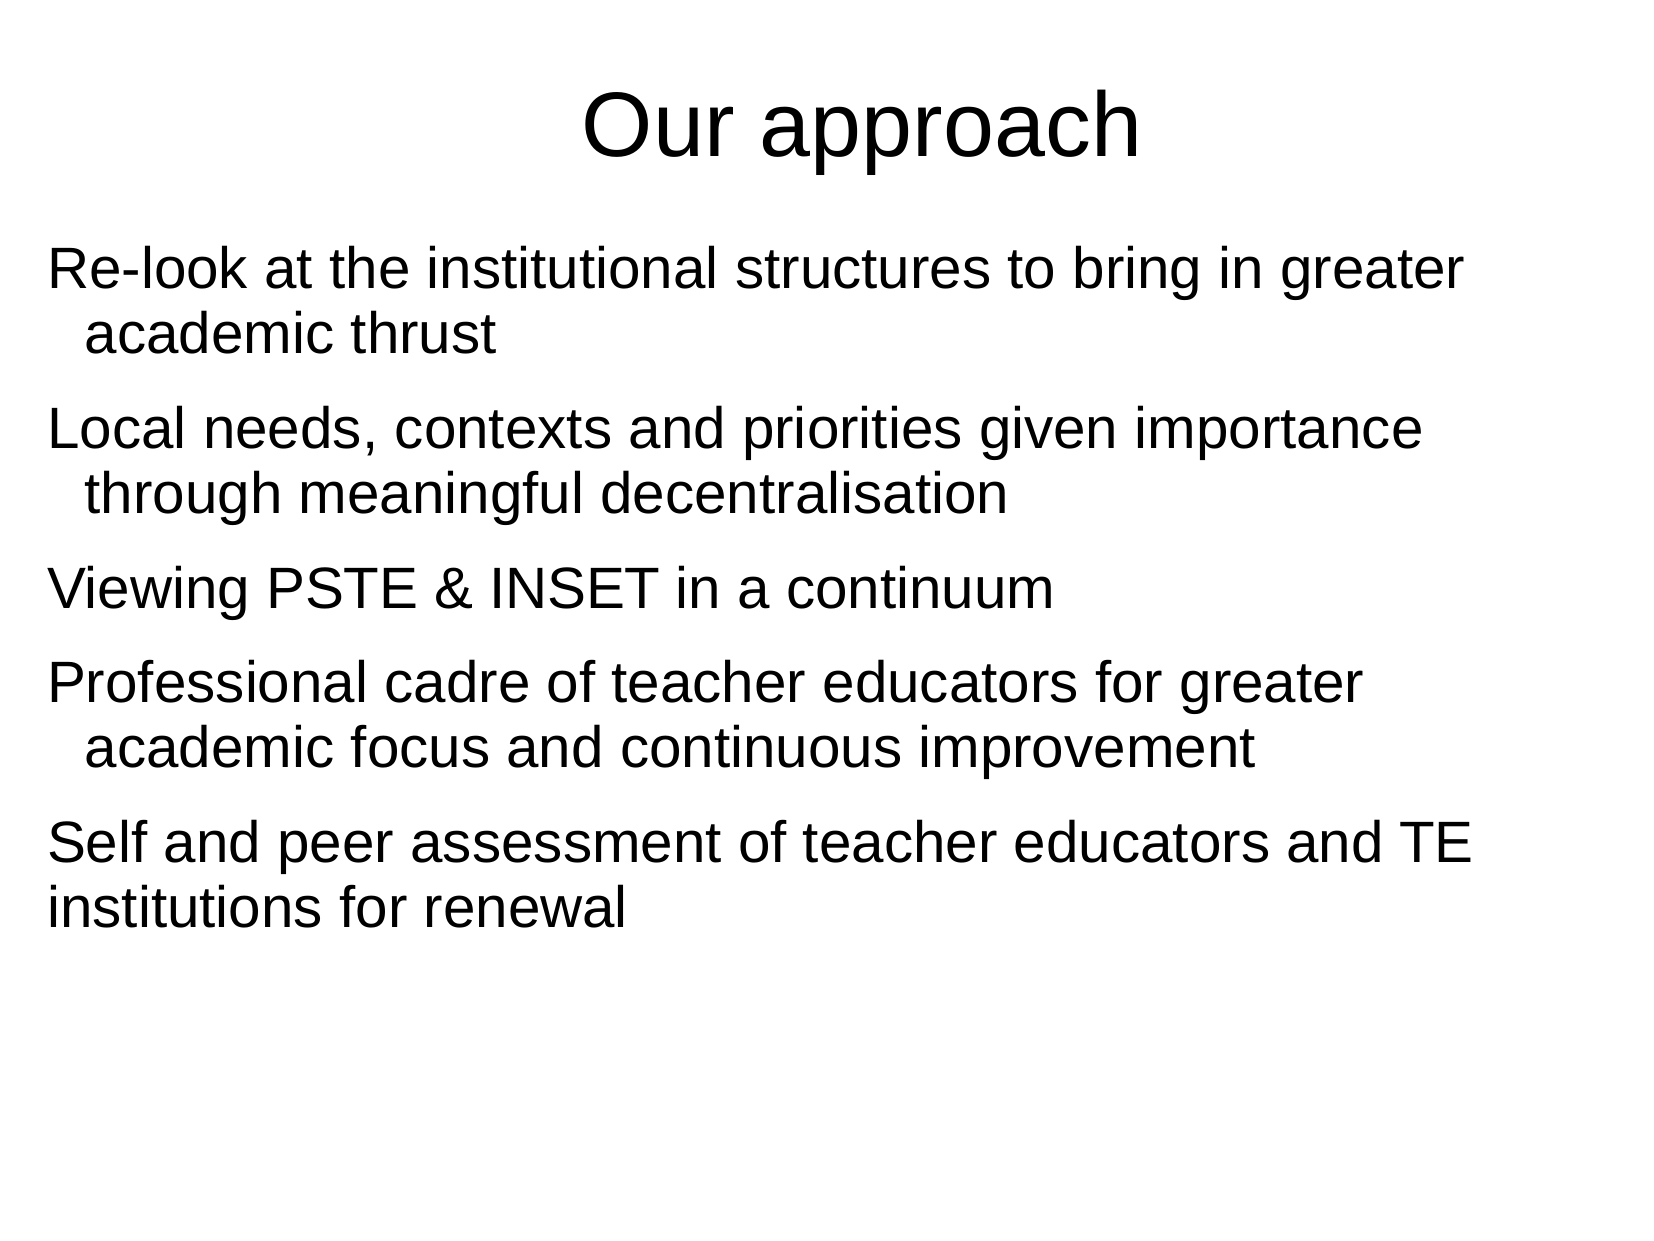

# Our approach
Re-look at the institutional structures to bring in greater academic thrust
Local needs, contexts and priorities given importance through meaningful decentralisation
Viewing PSTE & INSET in a continuum
Professional cadre of teacher educators for greater academic focus and continuous improvement
Self and peer assessment of teacher educators and TE institutions for renewal